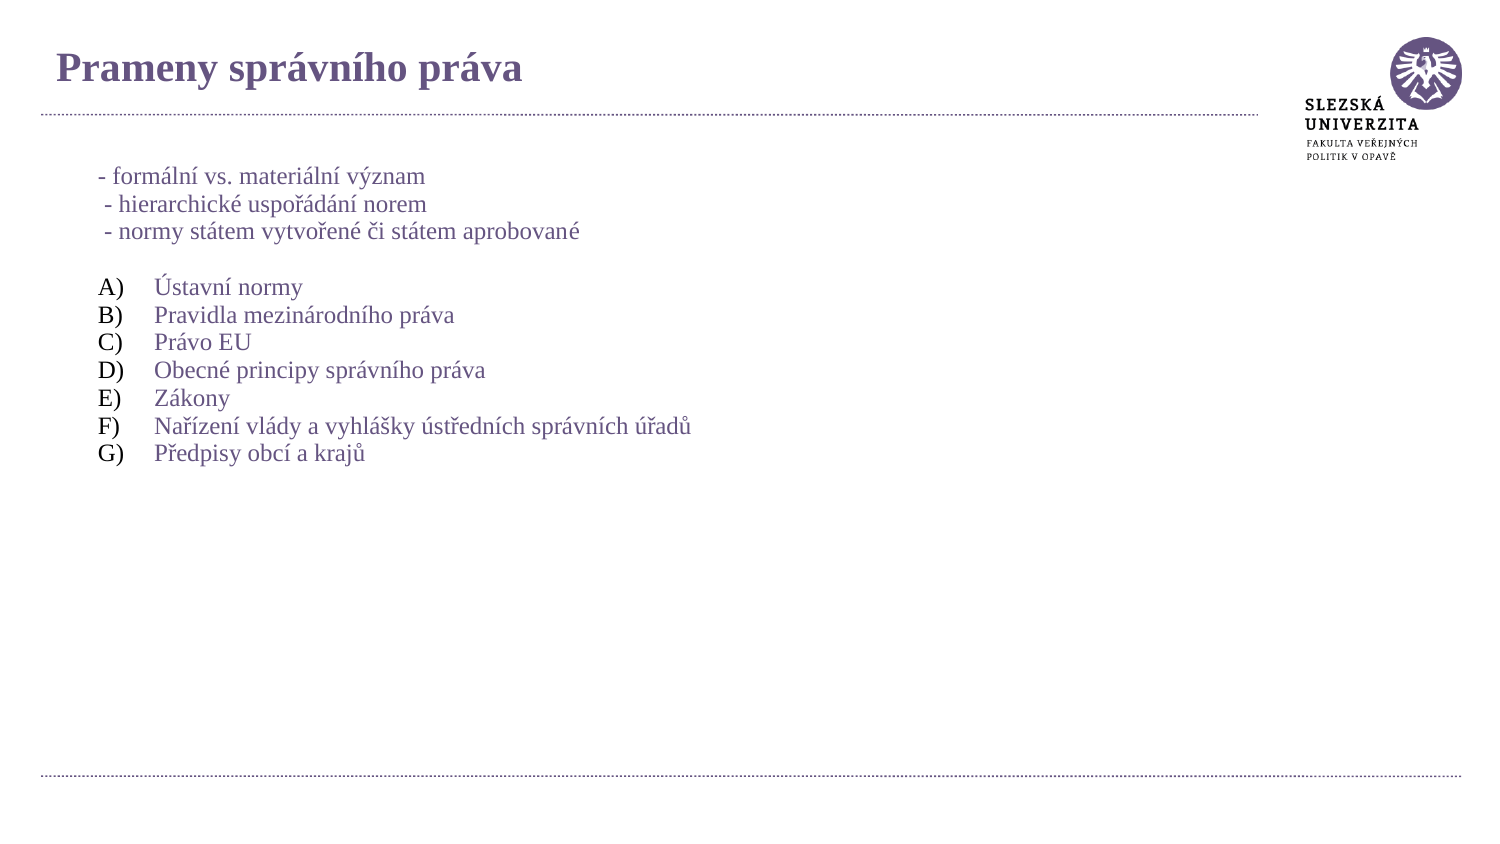

# Prameny správního práva
- formální vs. materiální význam
 - hierarchické uspořádání norem
 - normy státem vytvořené či státem aprobované
Ústavní normy
Pravidla mezinárodního práva
Právo EU
Obecné principy správního práva
Zákony
Nařízení vlády a vyhlášky ústředních správních úřadů
Předpisy obcí a krajů